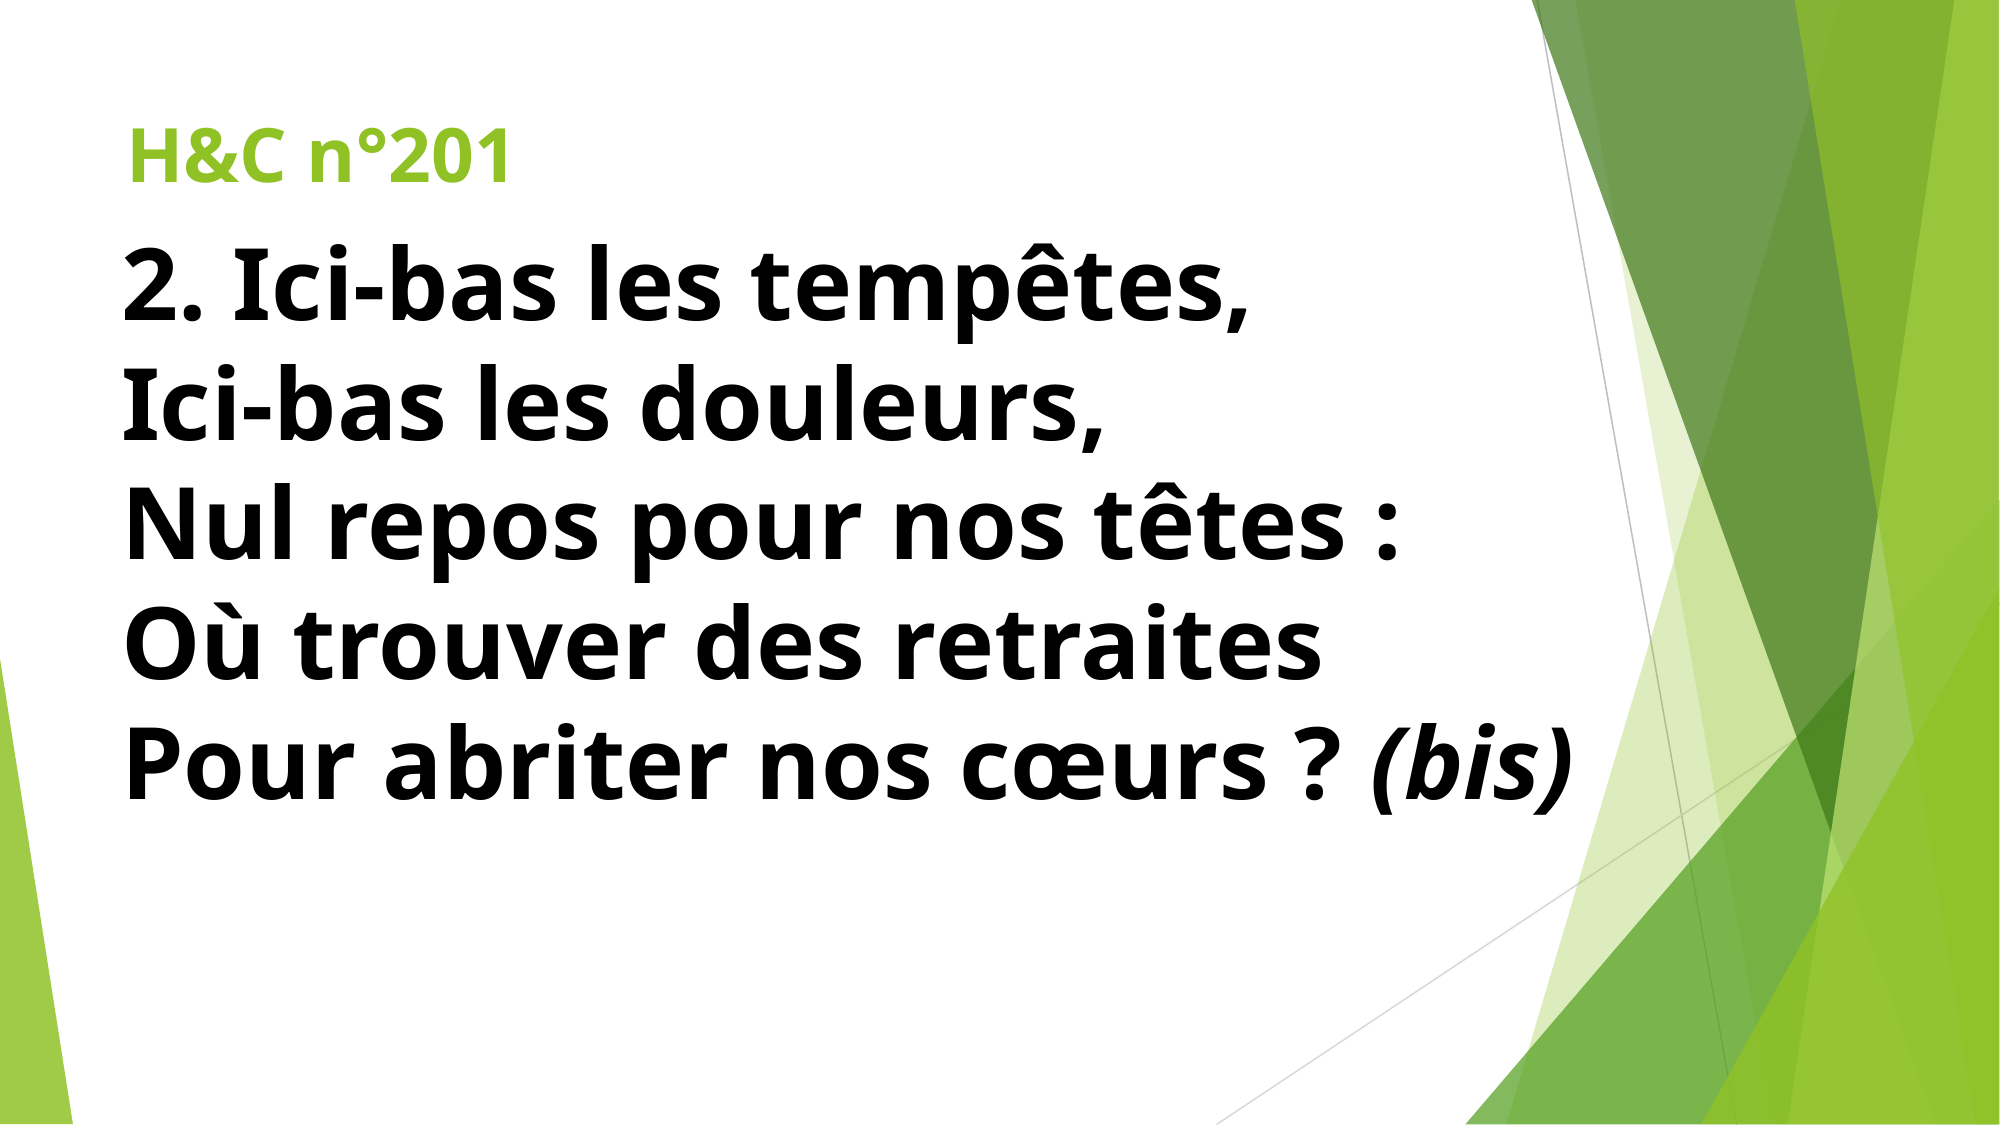

H&C n°201
2. Ici-bas les tempêtes,
Ici-bas les douleurs,
Nul repos pour nos têtes :
Où trouver des retraites
Pour abriter nos cœurs ? (bis)